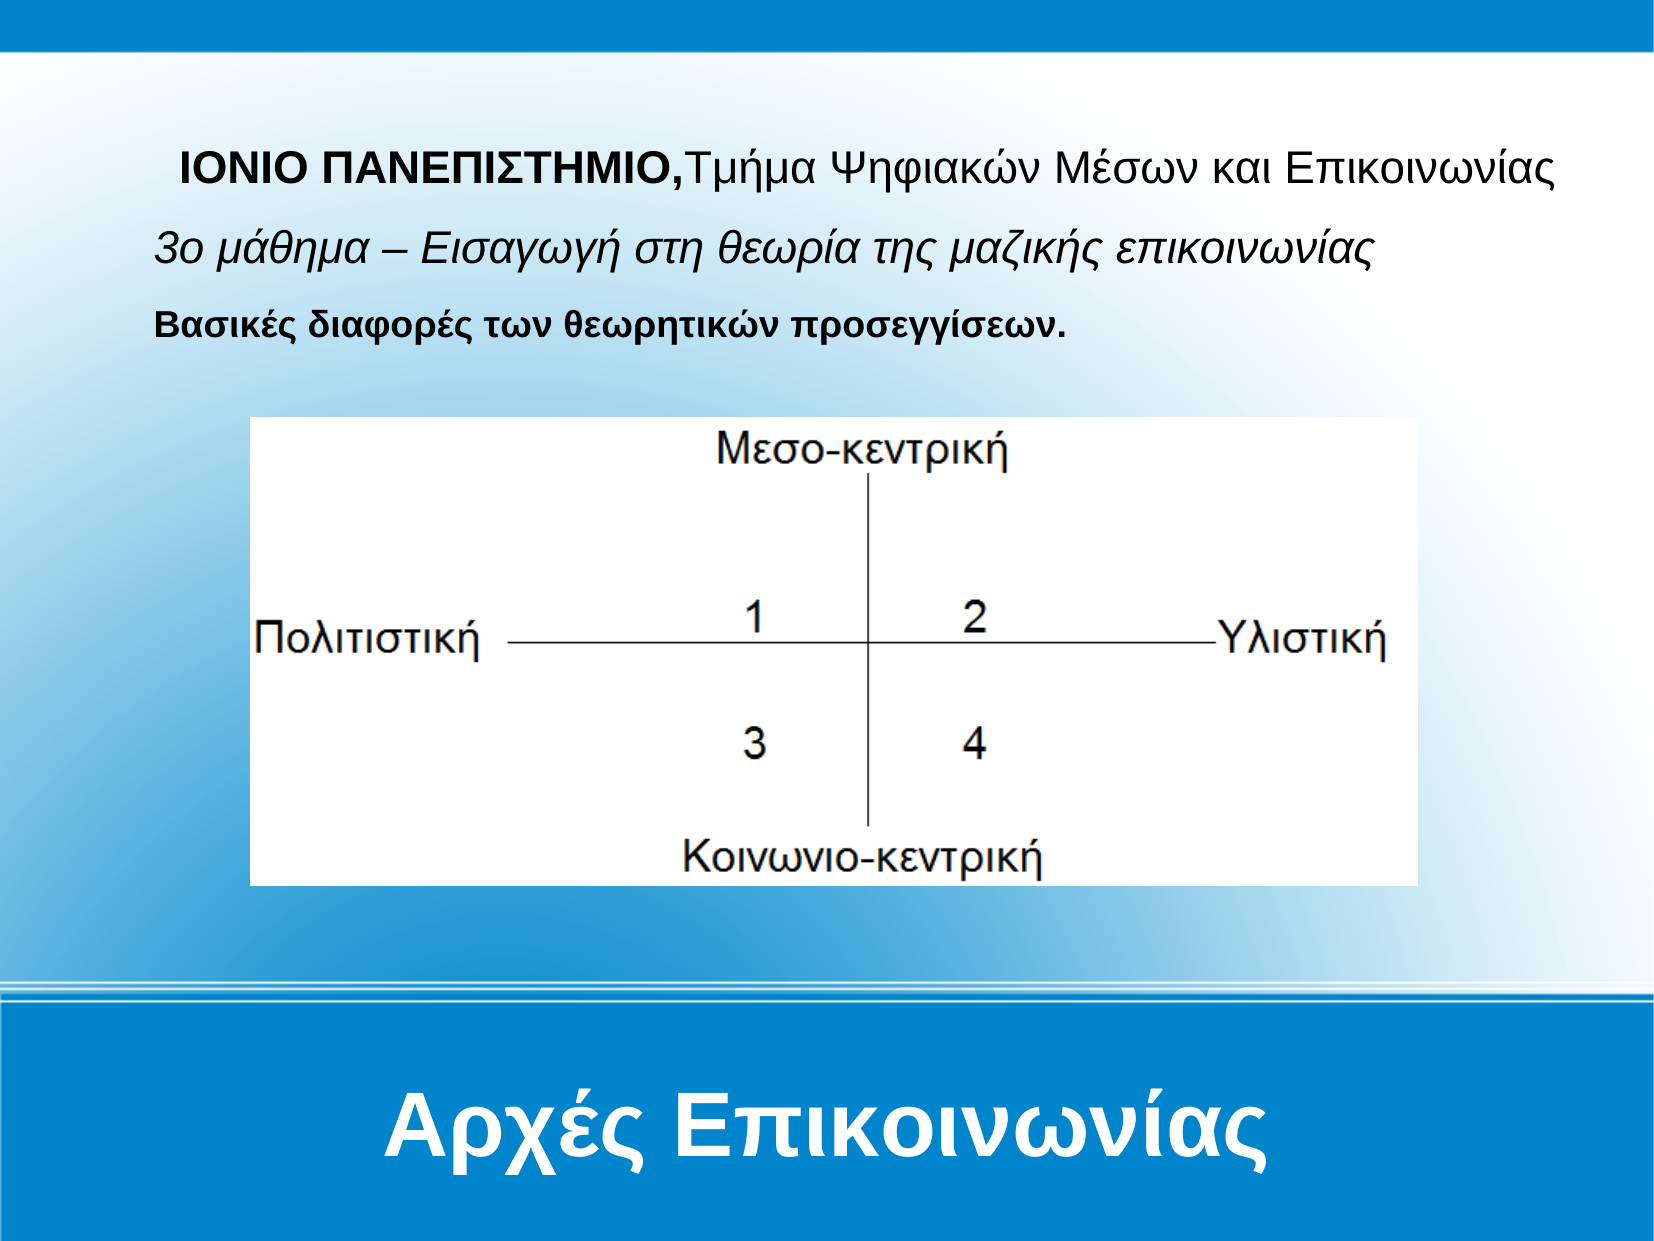

ΙΟΝΙΟ ΠΑΝΕΠΙΣΤΗΜΙΟ,Τμήμα Ψηφιακών Μέσων και Επικοινωνίας
3ο μάθημα – Εισαγωγή στη θεωρία της μαζικής επικοινωνίας
Βασικές διαφορές των θεωρητικών προσεγγίσεων.
# Αρχές Επικοινωνίας